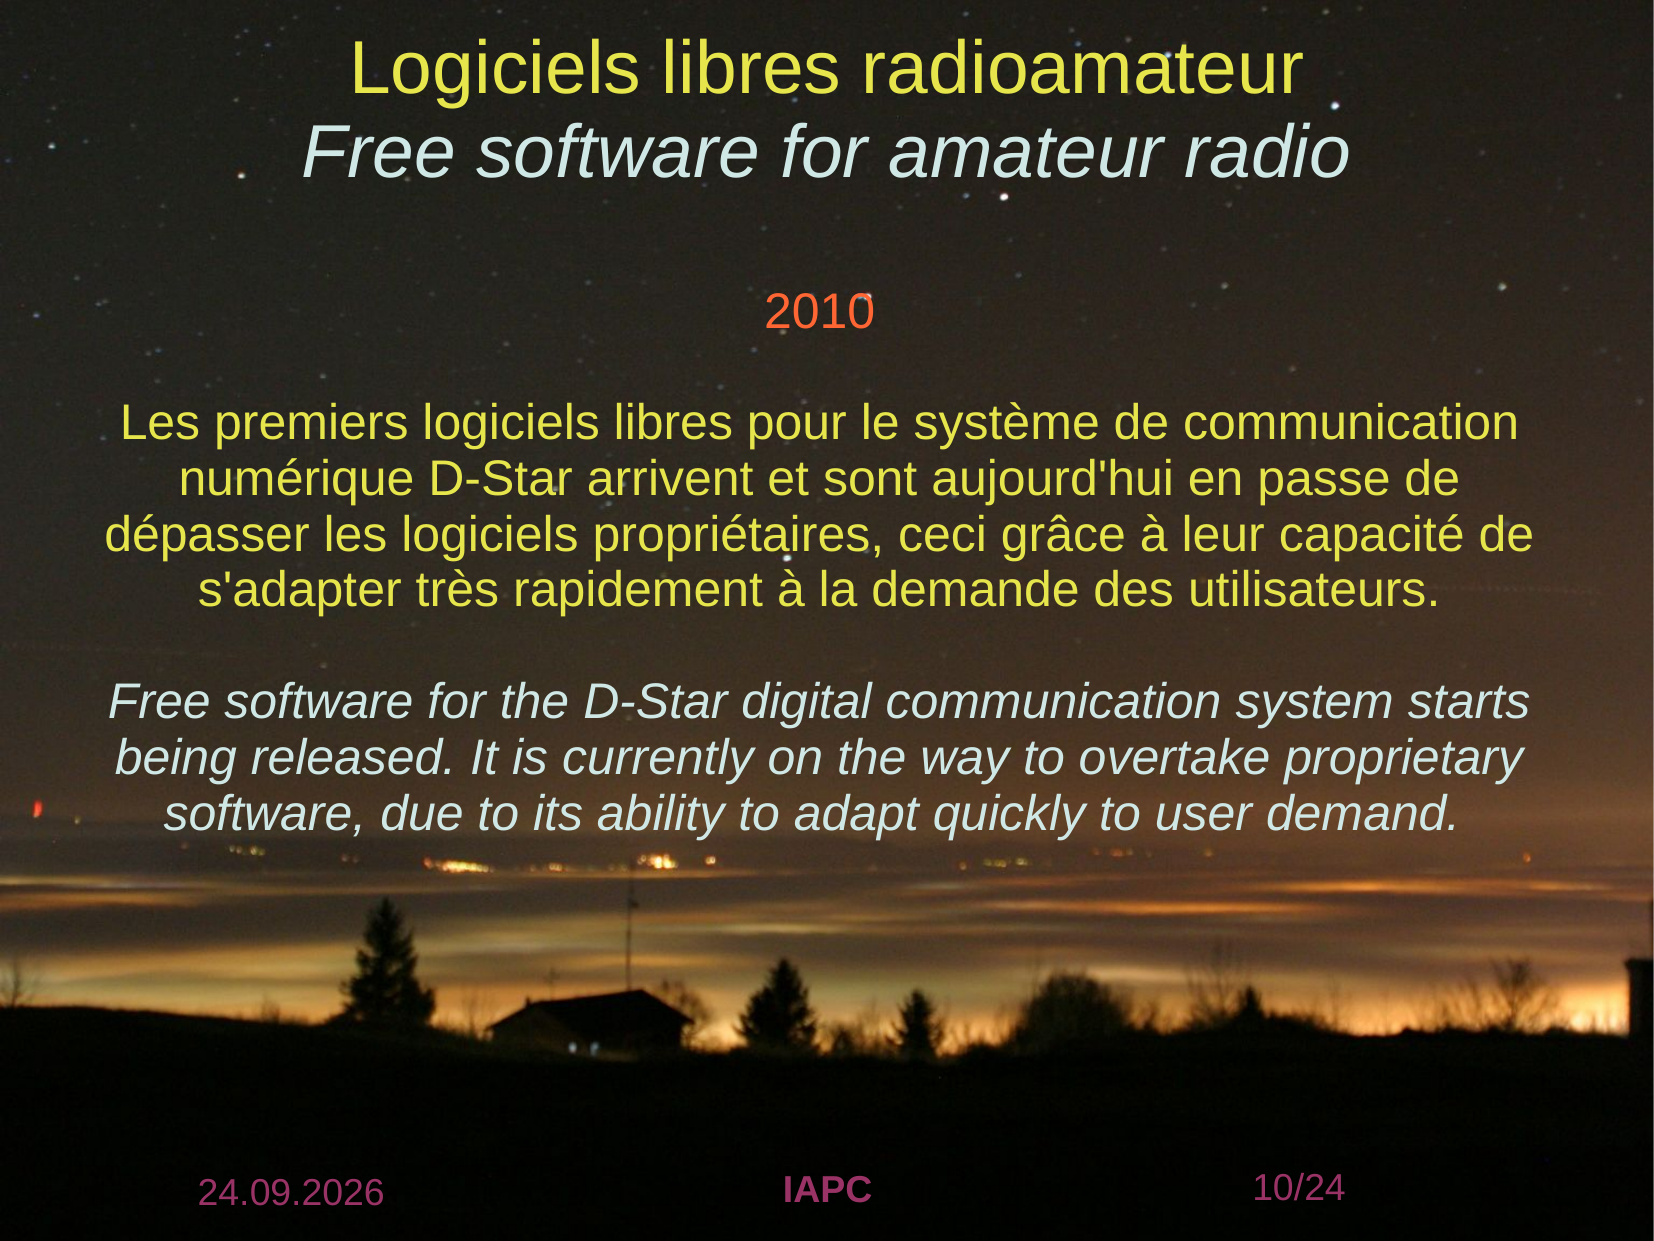

# Logiciels libres radioamateur Free software for amateur radio
2010
Les premiers logiciels libres pour le système de communication numérique D-Star arrivent et sont aujourd'hui en passe de dépasser les logiciels propriétaires, ceci grâce à leur capacité de s'adapter très rapidement à la demande des utilisateurs.
Free software for the D-Star digital communication system starts being released. It is currently on the way to overtake proprietary software, due to its ability to adapt quickly to user demand.